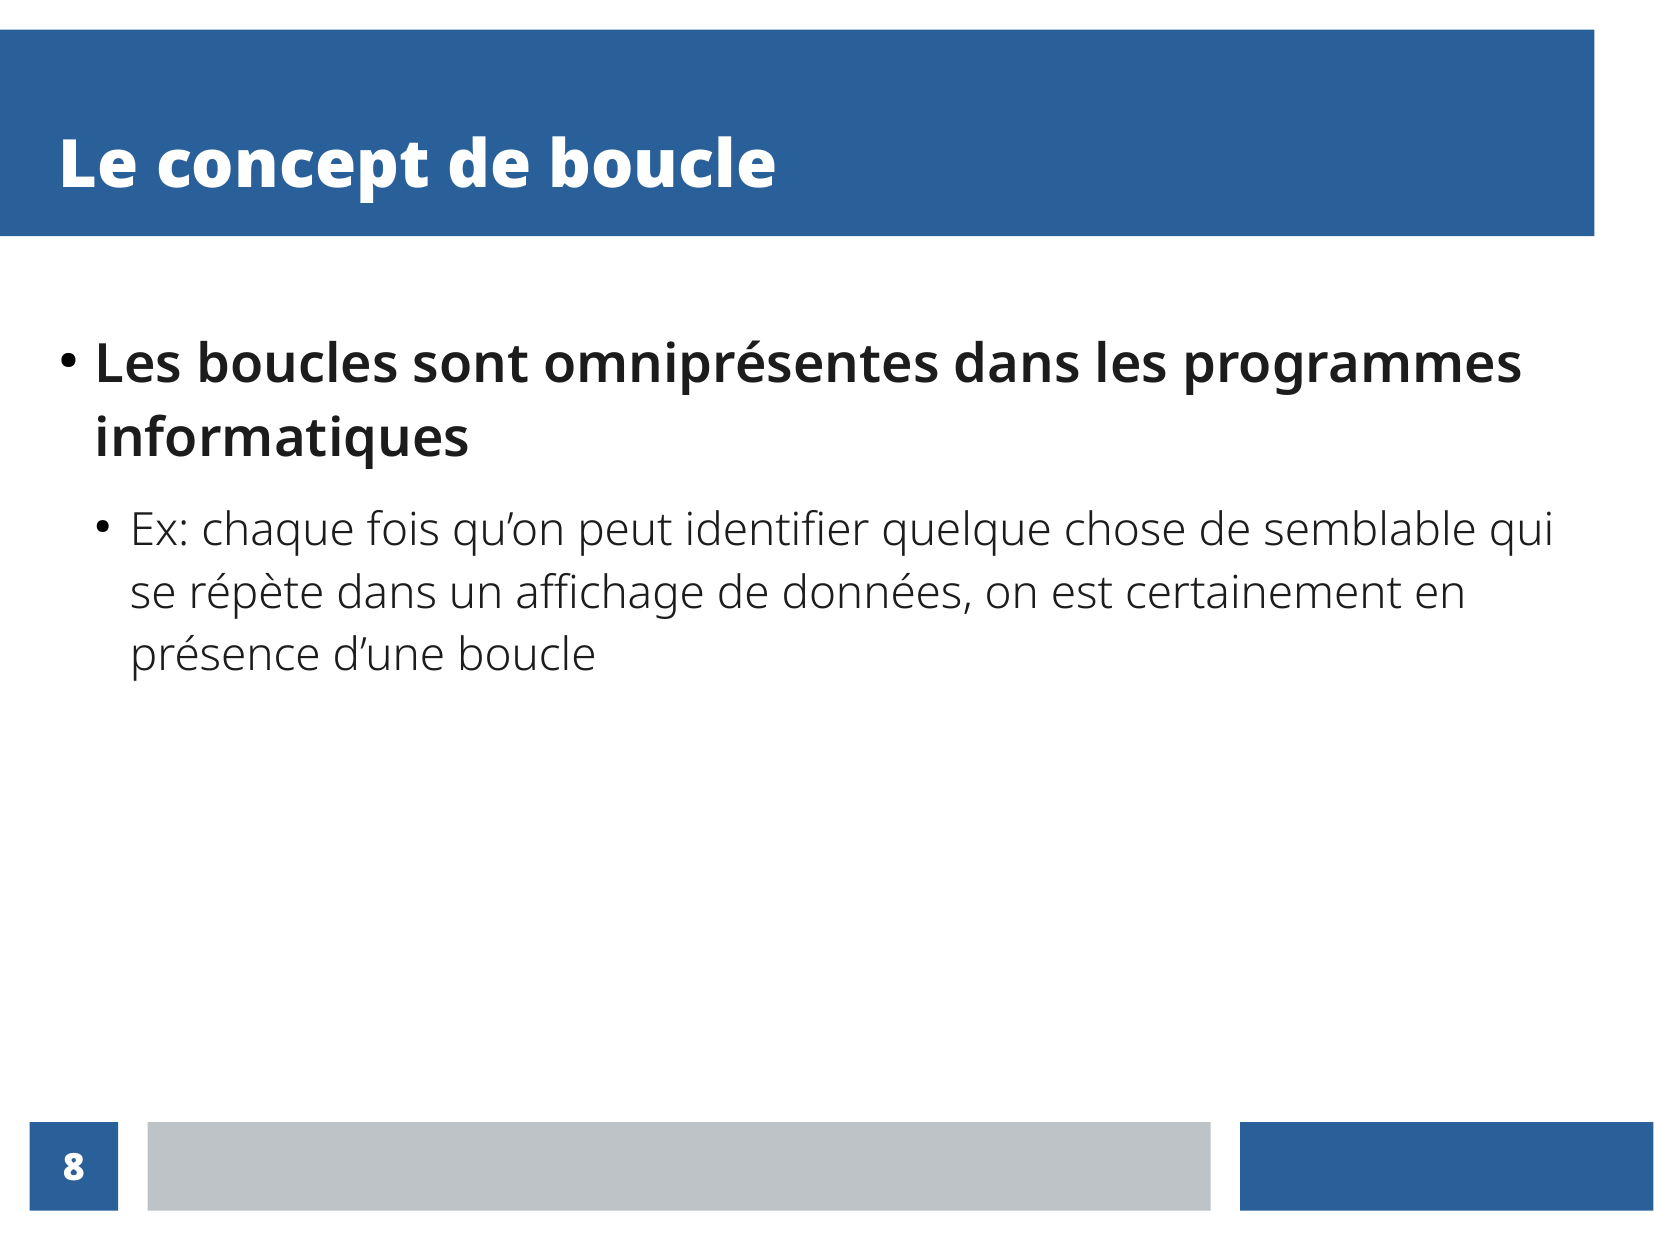

# Le concept de boucle
Les boucles sont omniprésentes dans les programmes informatiques
Ex: chaque fois qu’on peut identifier quelque chose de semblable qui se répète dans un affichage de données, on est certainement en présence d’une boucle
8